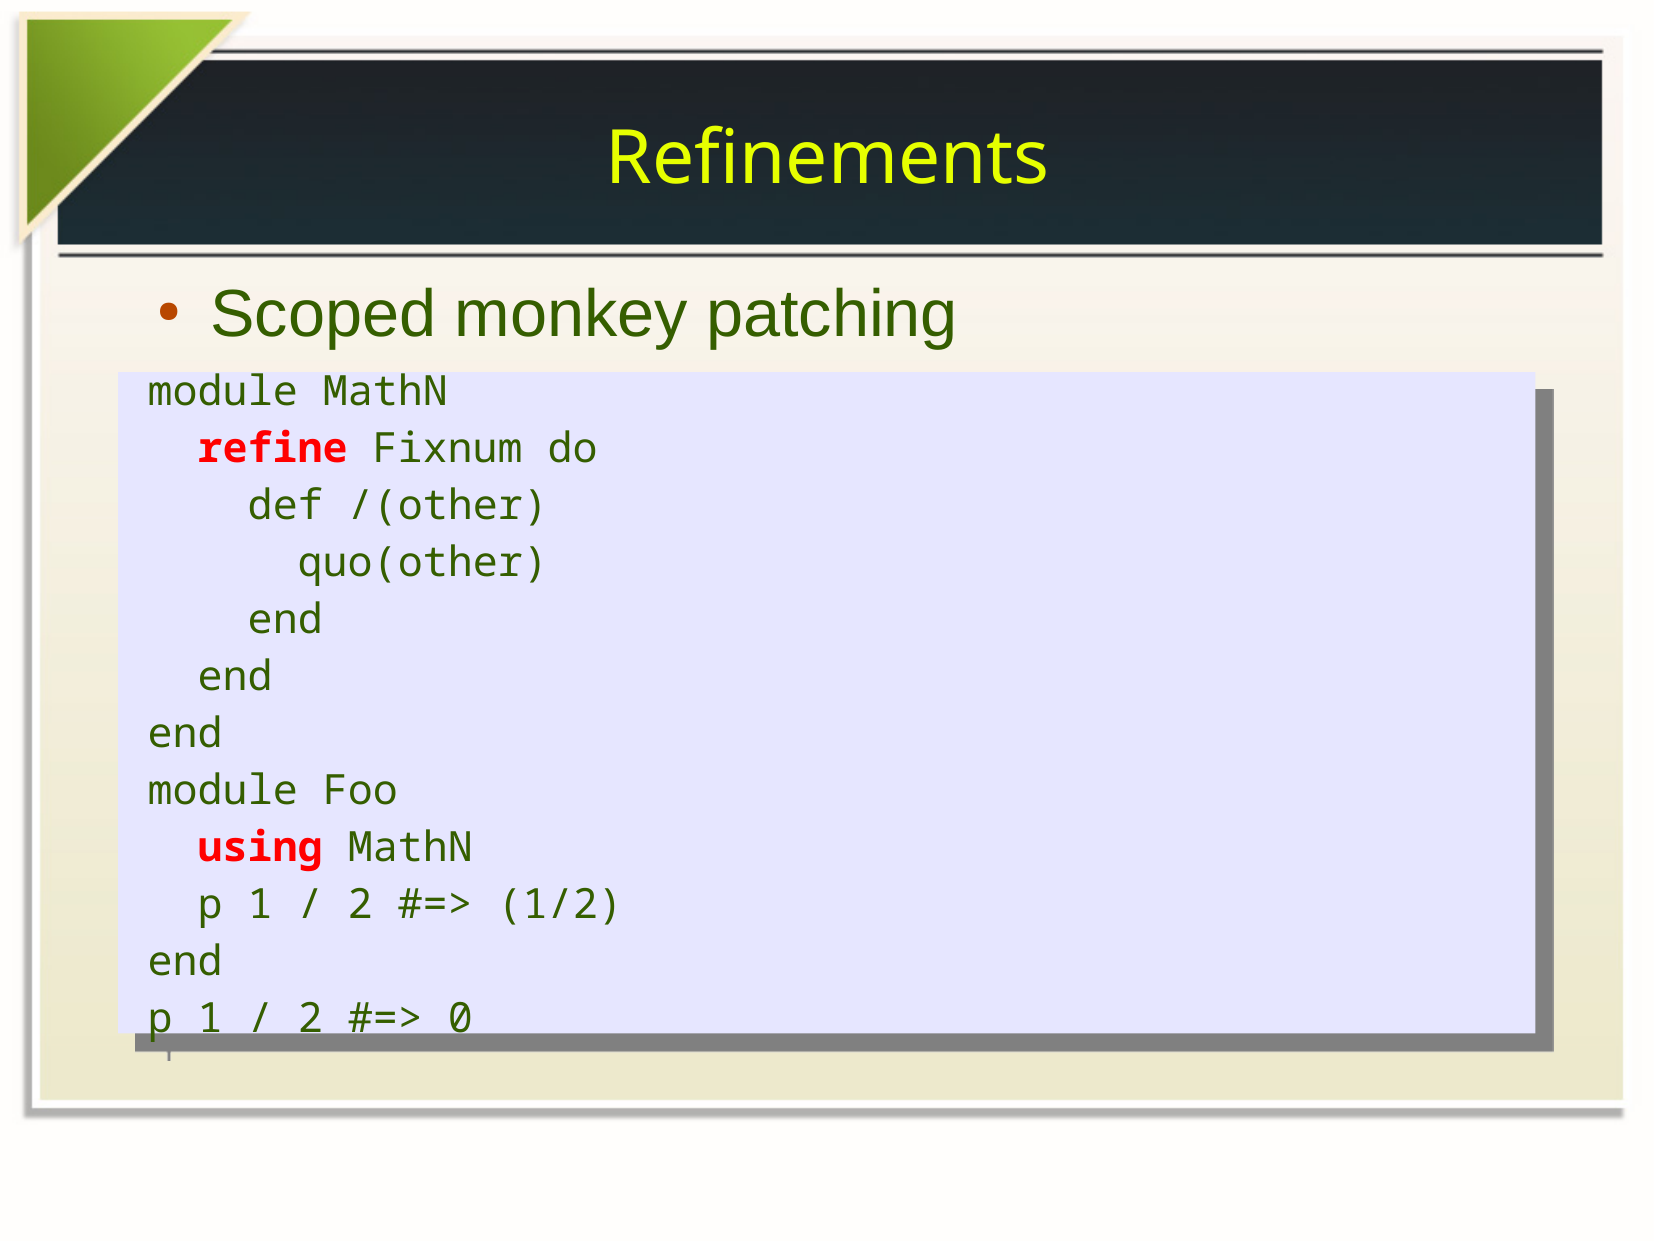

# Refinements
Scoped monkey patching
module MathN
 refine Fixnum do
 def /(other)
 quo(other)
 end
 end
end
module Foo
 using MathN
 p 1 / 2 #=> (1/2)
end
p 1 / 2 #=> 0